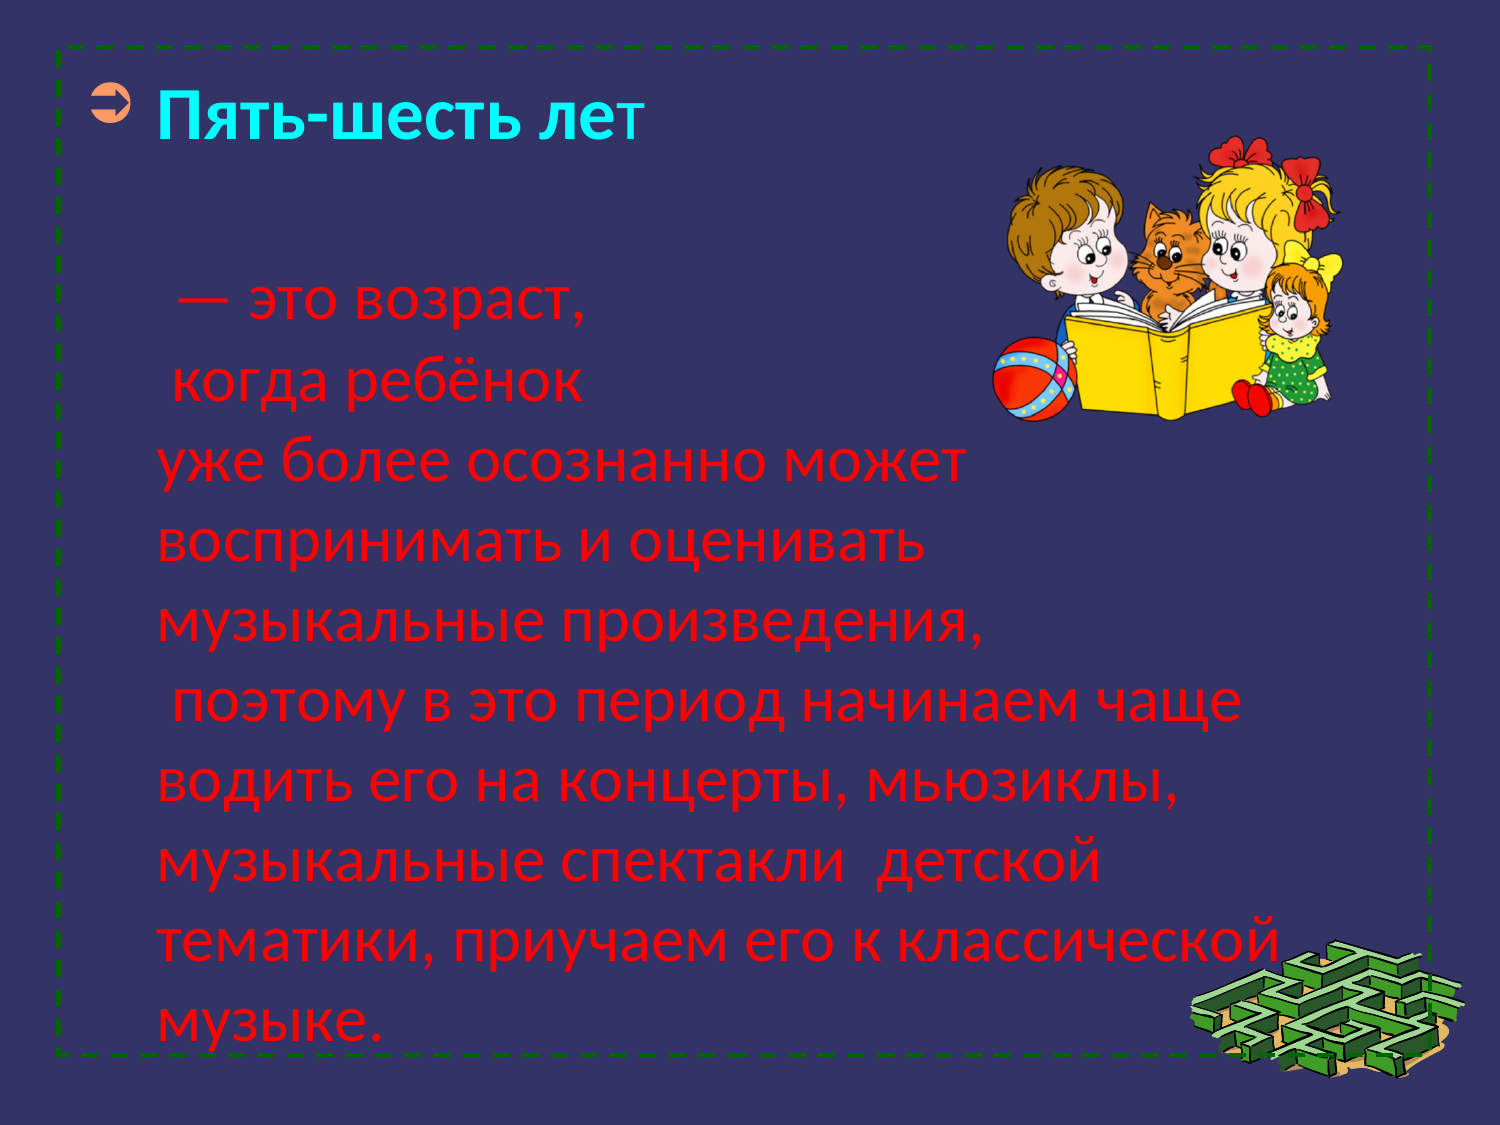

Пять-шесть лет
 — это возраст,
 когда ребёнок
уже более осознанно может
воспринимать и оценивать
музыкальные произведения,
 поэтому в это период начинаем чаще водить его на концерты, мьюзиклы, музыкальные спектакли детской тематики, приучаем его к классической музыке.
#